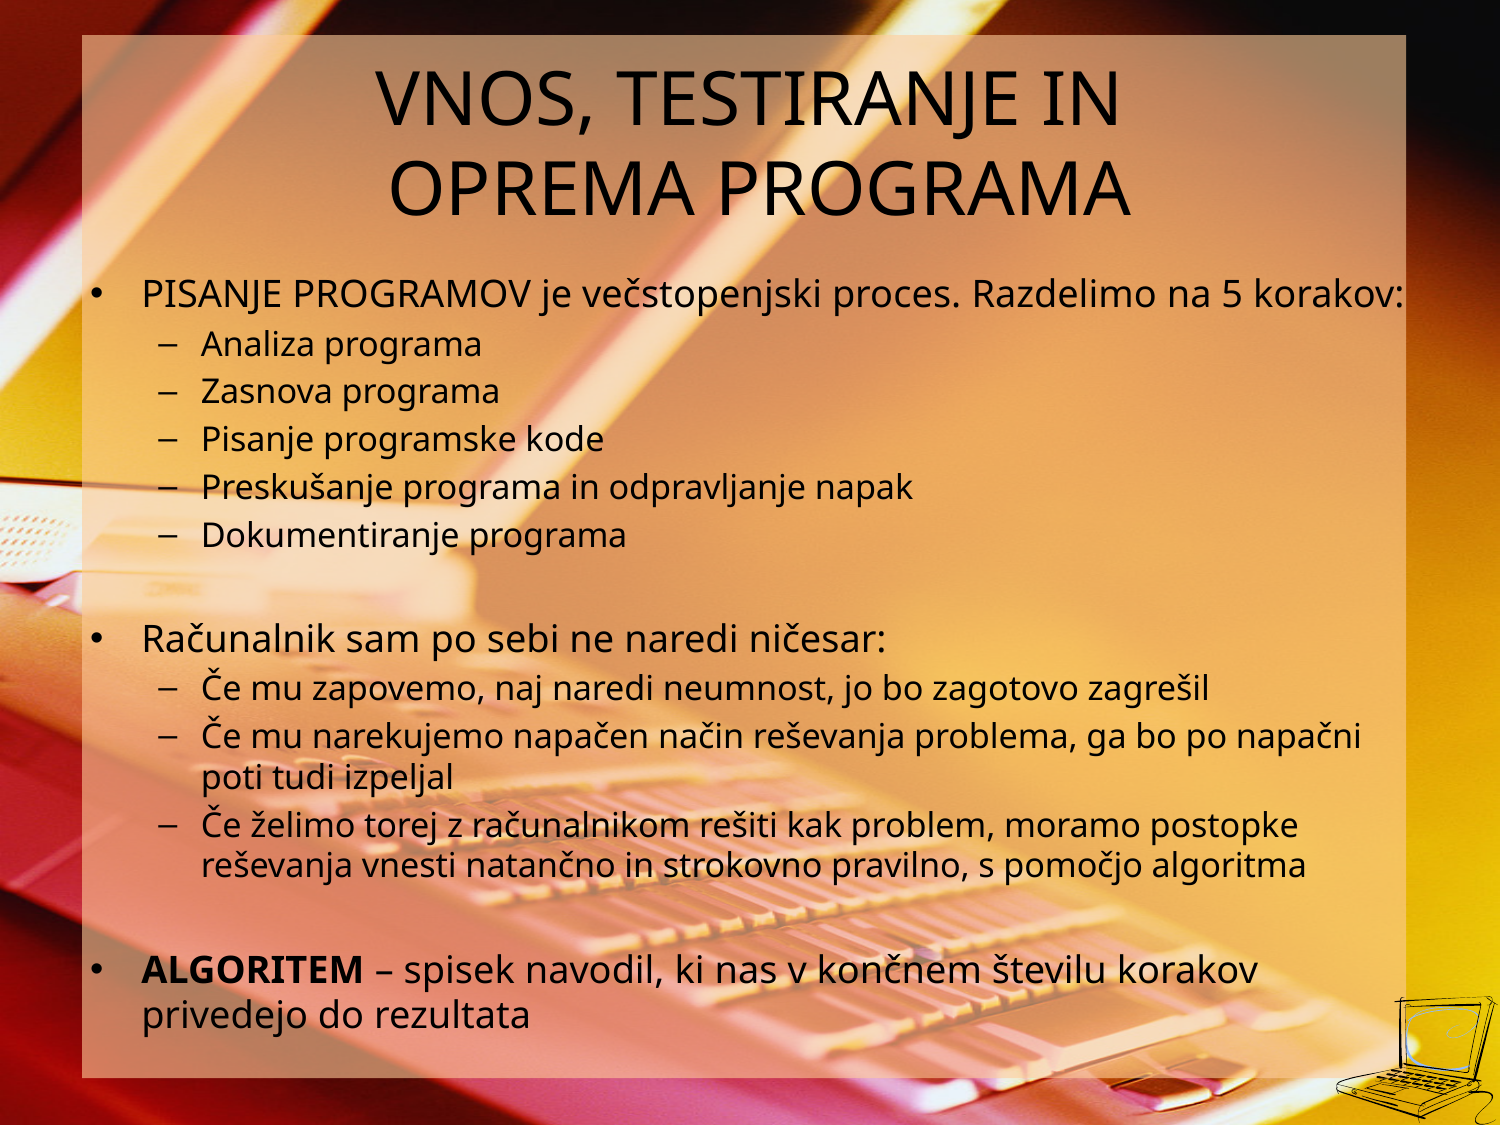

# VNOS, TESTIRANJE IN OPREMA PROGRAMA
PISANJE PROGRAMOV je večstopenjski proces. Razdelimo na 5 korakov:
Analiza programa
Zasnova programa
Pisanje programske kode
Preskušanje programa in odpravljanje napak
Dokumentiranje programa
Računalnik sam po sebi ne naredi ničesar:
Če mu zapovemo, naj naredi neumnost, jo bo zagotovo zagrešil
Če mu narekujemo napačen način reševanja problema, ga bo po napačni poti tudi izpeljal
Če želimo torej z računalnikom rešiti kak problem, moramo postopke reševanja vnesti natančno in strokovno pravilno, s pomočjo algoritma
ALGORITEM – spisek navodil, ki nas v končnem številu korakov privedejo do rezultata